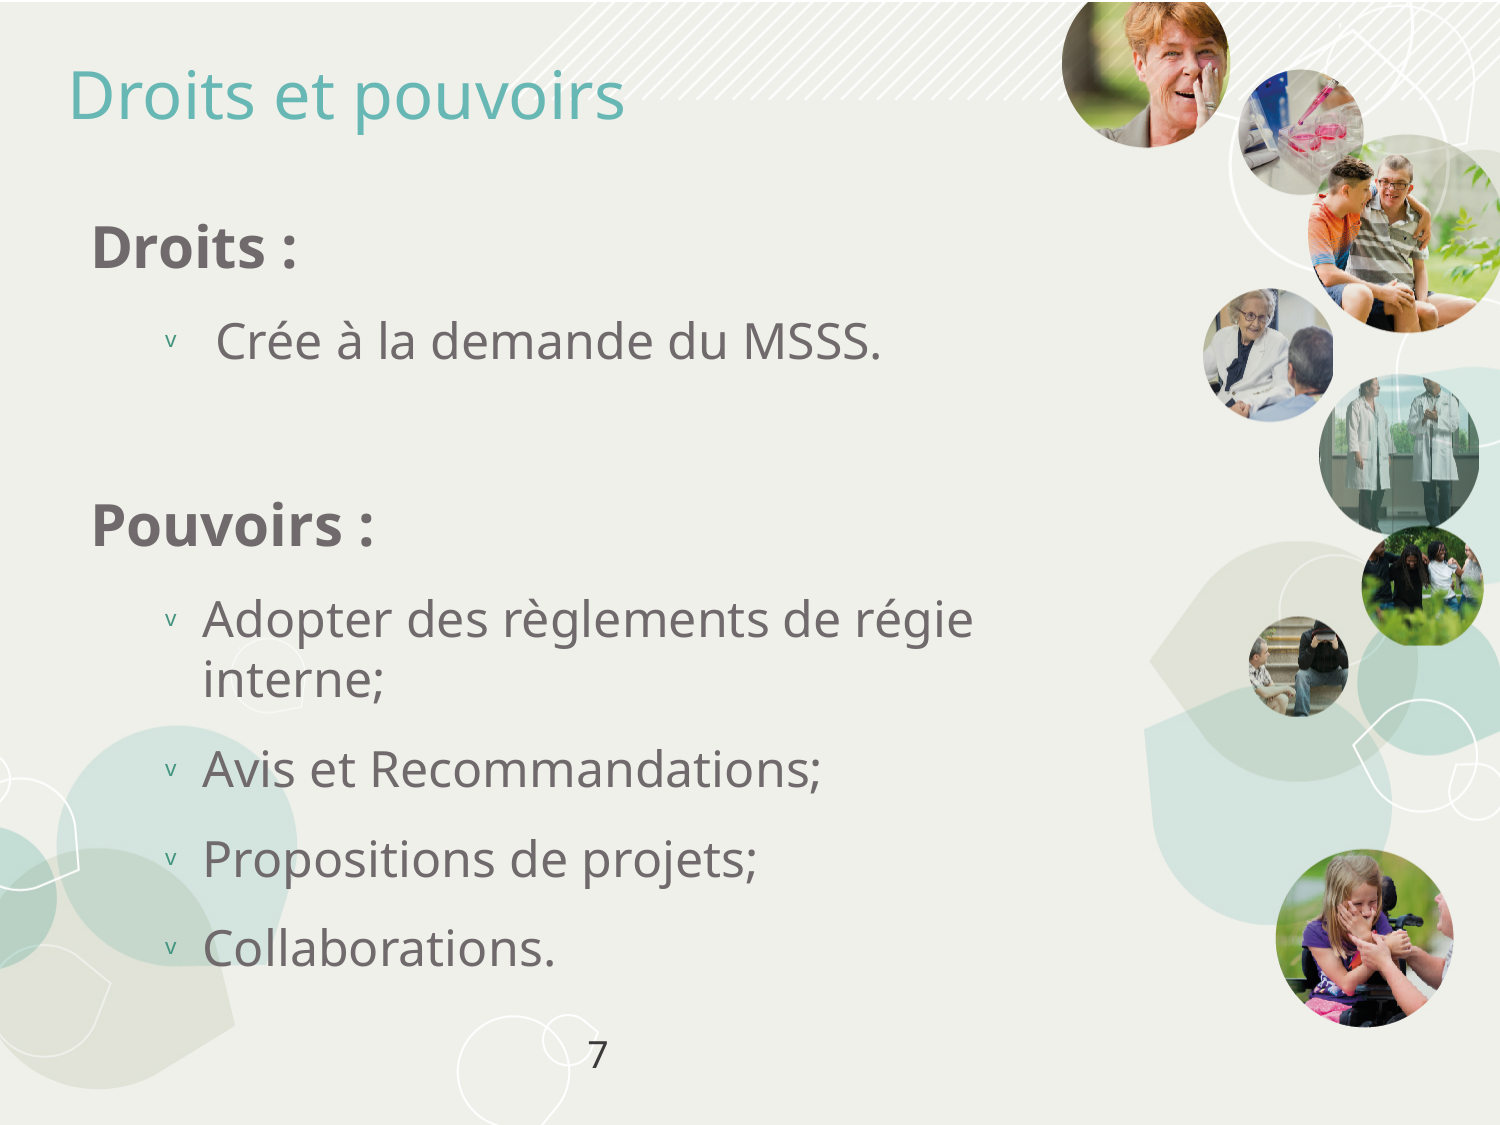

# Droits et pouvoirs
Droits :
 Crée à la demande du MSSS.
Pouvoirs :
Adopter des règlements de régie interne;
Avis et Recommandations;
Propositions de projets;
Collaborations.